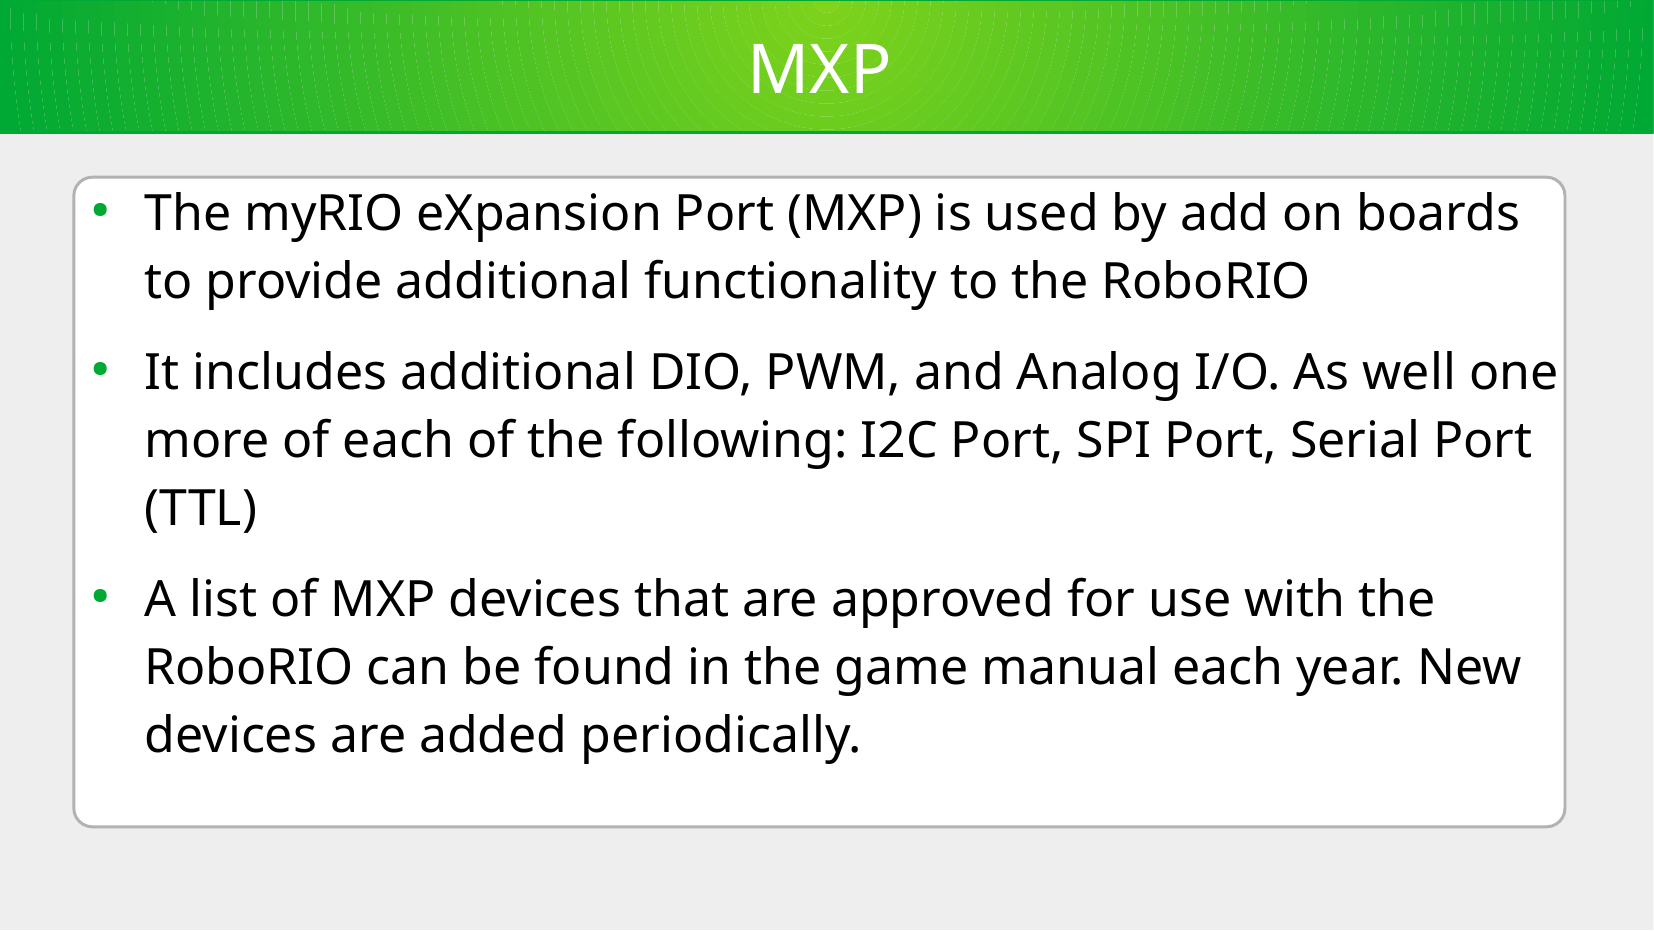

# MXP
The myRIO eXpansion Port (MXP) is used by add on boards to provide additional functionality to the RoboRIO
It includes additional DIO, PWM, and Analog I/O. As well one more of each of the following: I2C Port, SPI Port, Serial Port (TTL)
A list of MXP devices that are approved for use with the RoboRIO can be found in the game manual each year. New devices are added periodically.